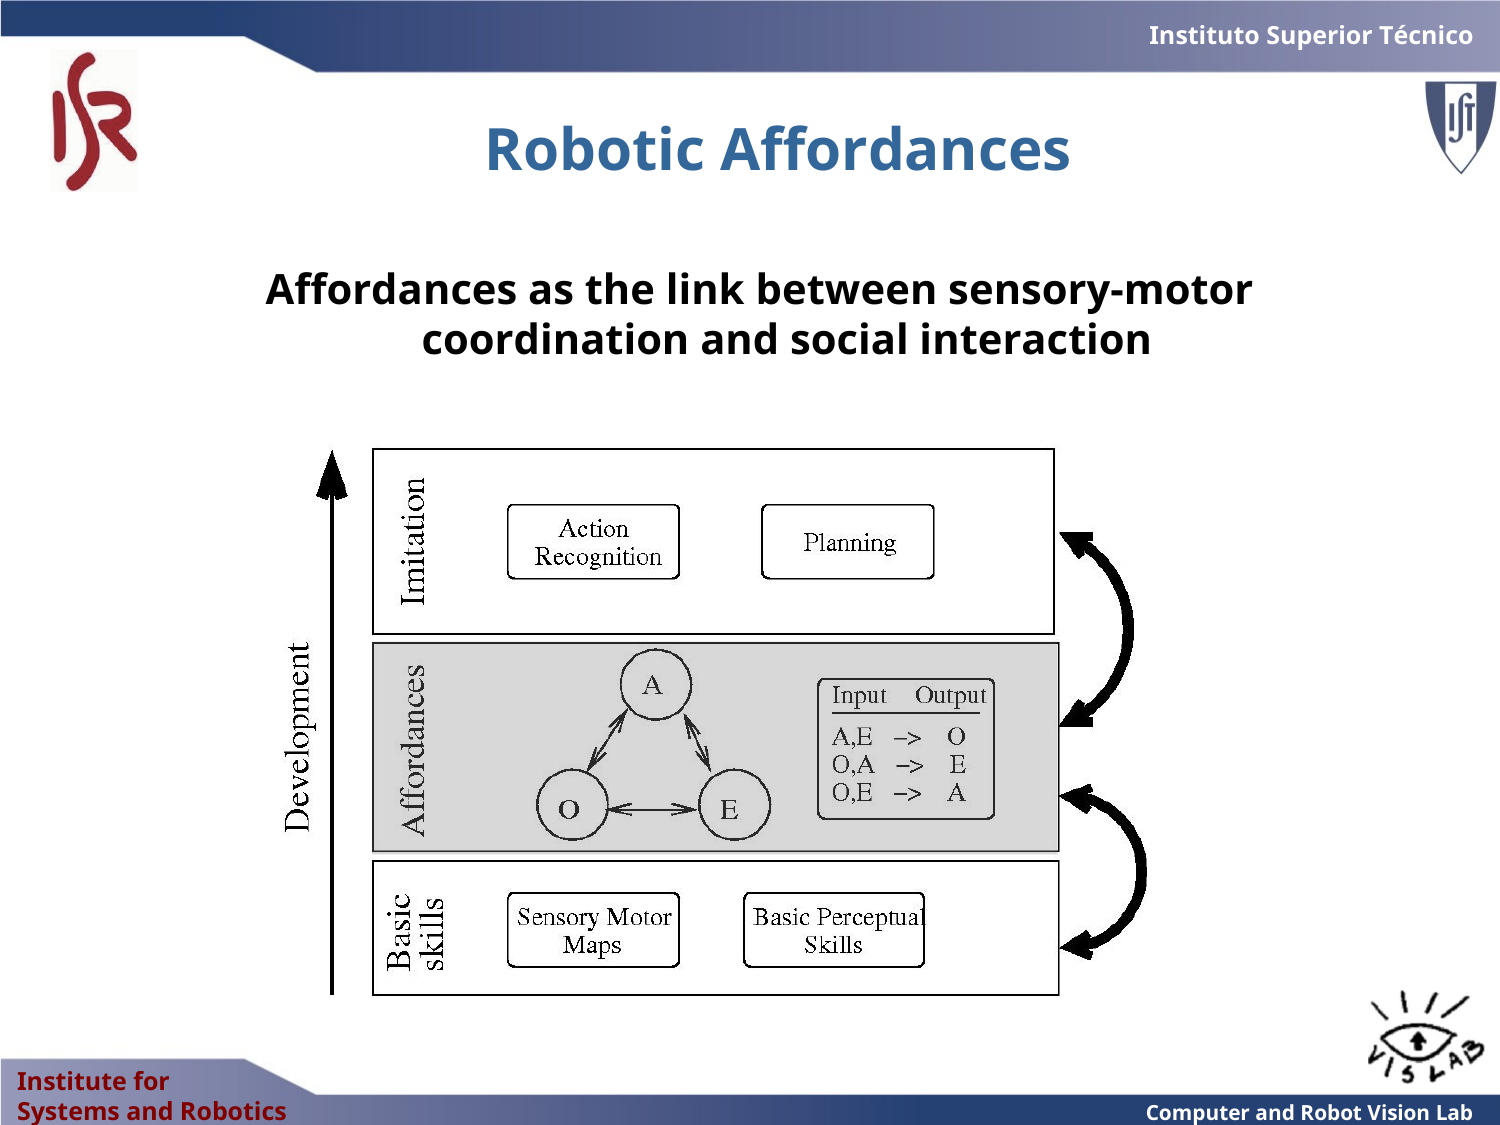

Robotic Affordances
Affordances as the link between sensory-motor coordination and social interaction